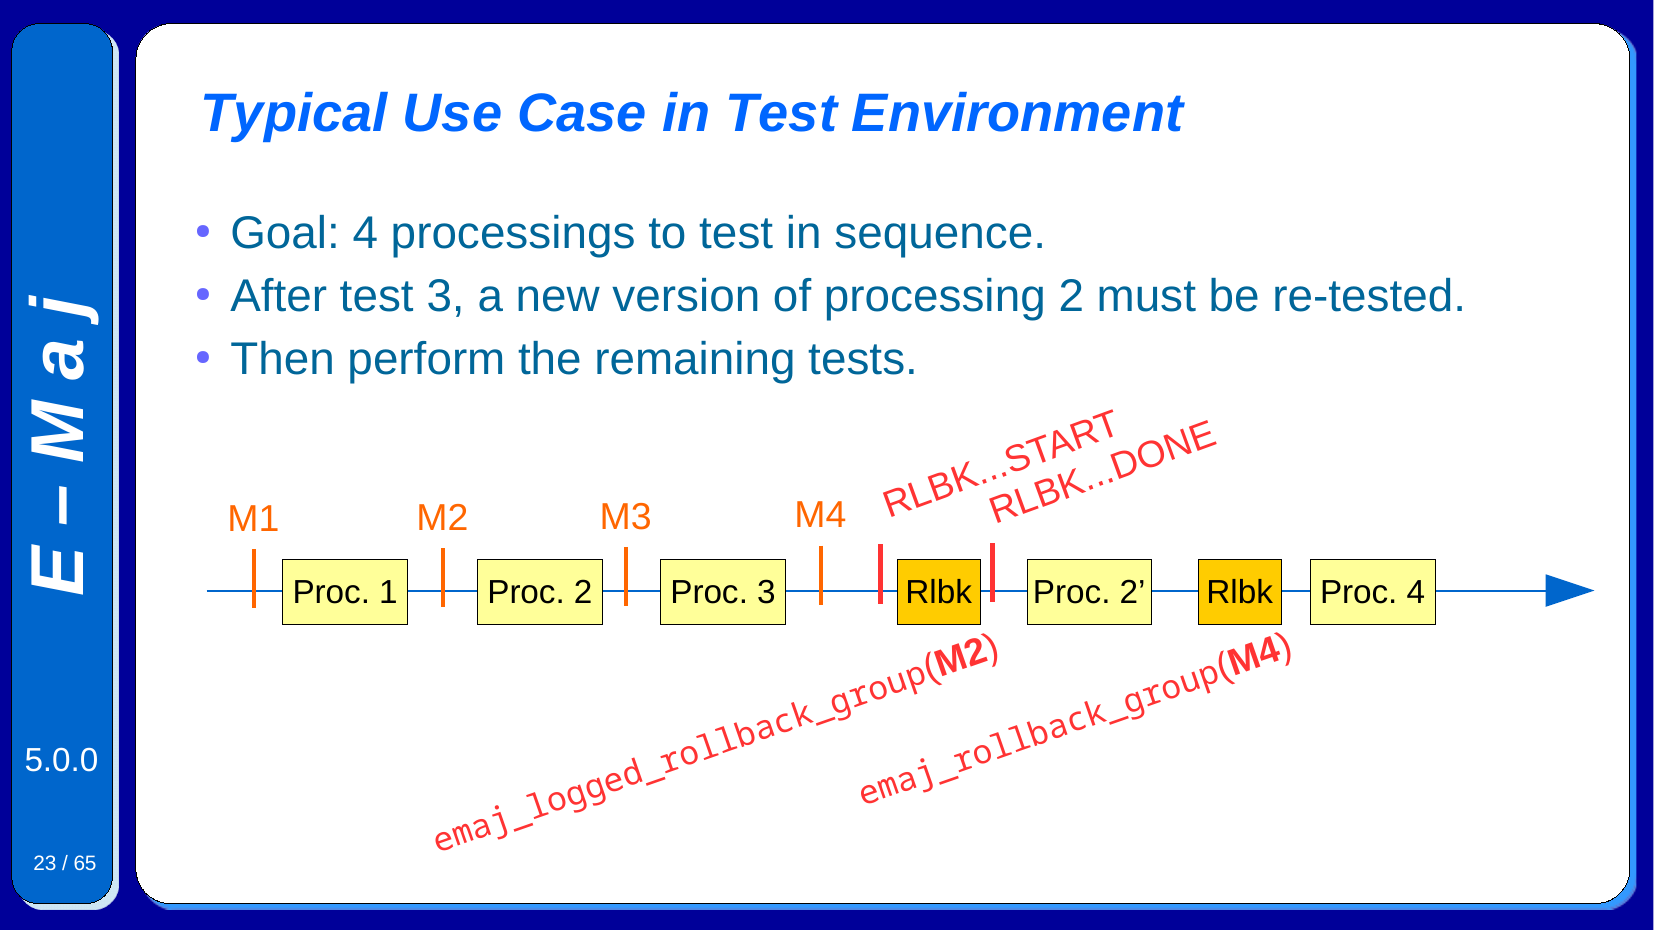

# Typical Use Case in Test Environment
Goal: 4 processings to test in sequence.
After test 3, a new version of processing 2 must be re-tested.
Then perform the remaining tests.
RLBK...START
RLBK...DONE
M4
M3
M2
M1
Proc. 1
Proc. 2
Proc. 3
Rlbk
Proc. 2’
Rlbk
Proc. 4
emaj_rollback_group(M4)
emaj_logged_rollback_group(M2)